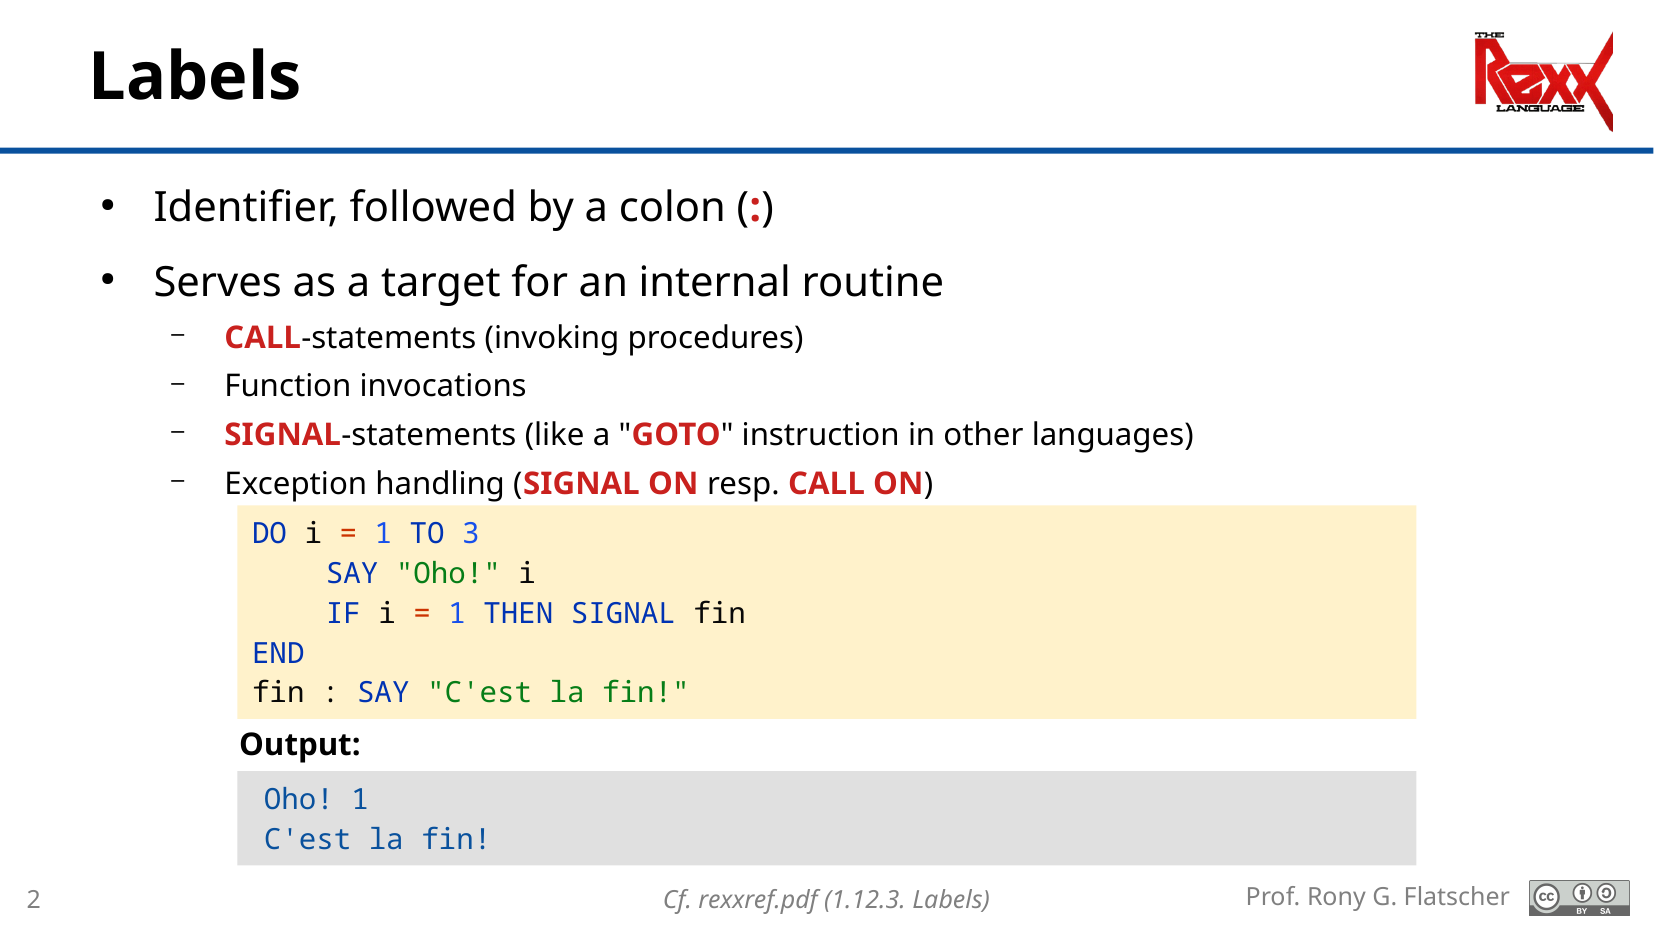

# Labels
Identifier, followed by a colon (:)
Serves as a target for an internal routine
CALL-statements (invoking procedures)
Function invocations
SIGNAL-statements (like a "GOTO" instruction in other languages)
Exception handling (SIGNAL ON resp. CALL ON)
DO i = 1 TO 3
	SAY "Oho!" i
	IF i = 1 THEN SIGNAL fin
END
fin : SAY "C'est la fin!"
Output:
Oho! 1
C'est la fin!
Cf. rexxref.pdf (1.12.3. Labels)